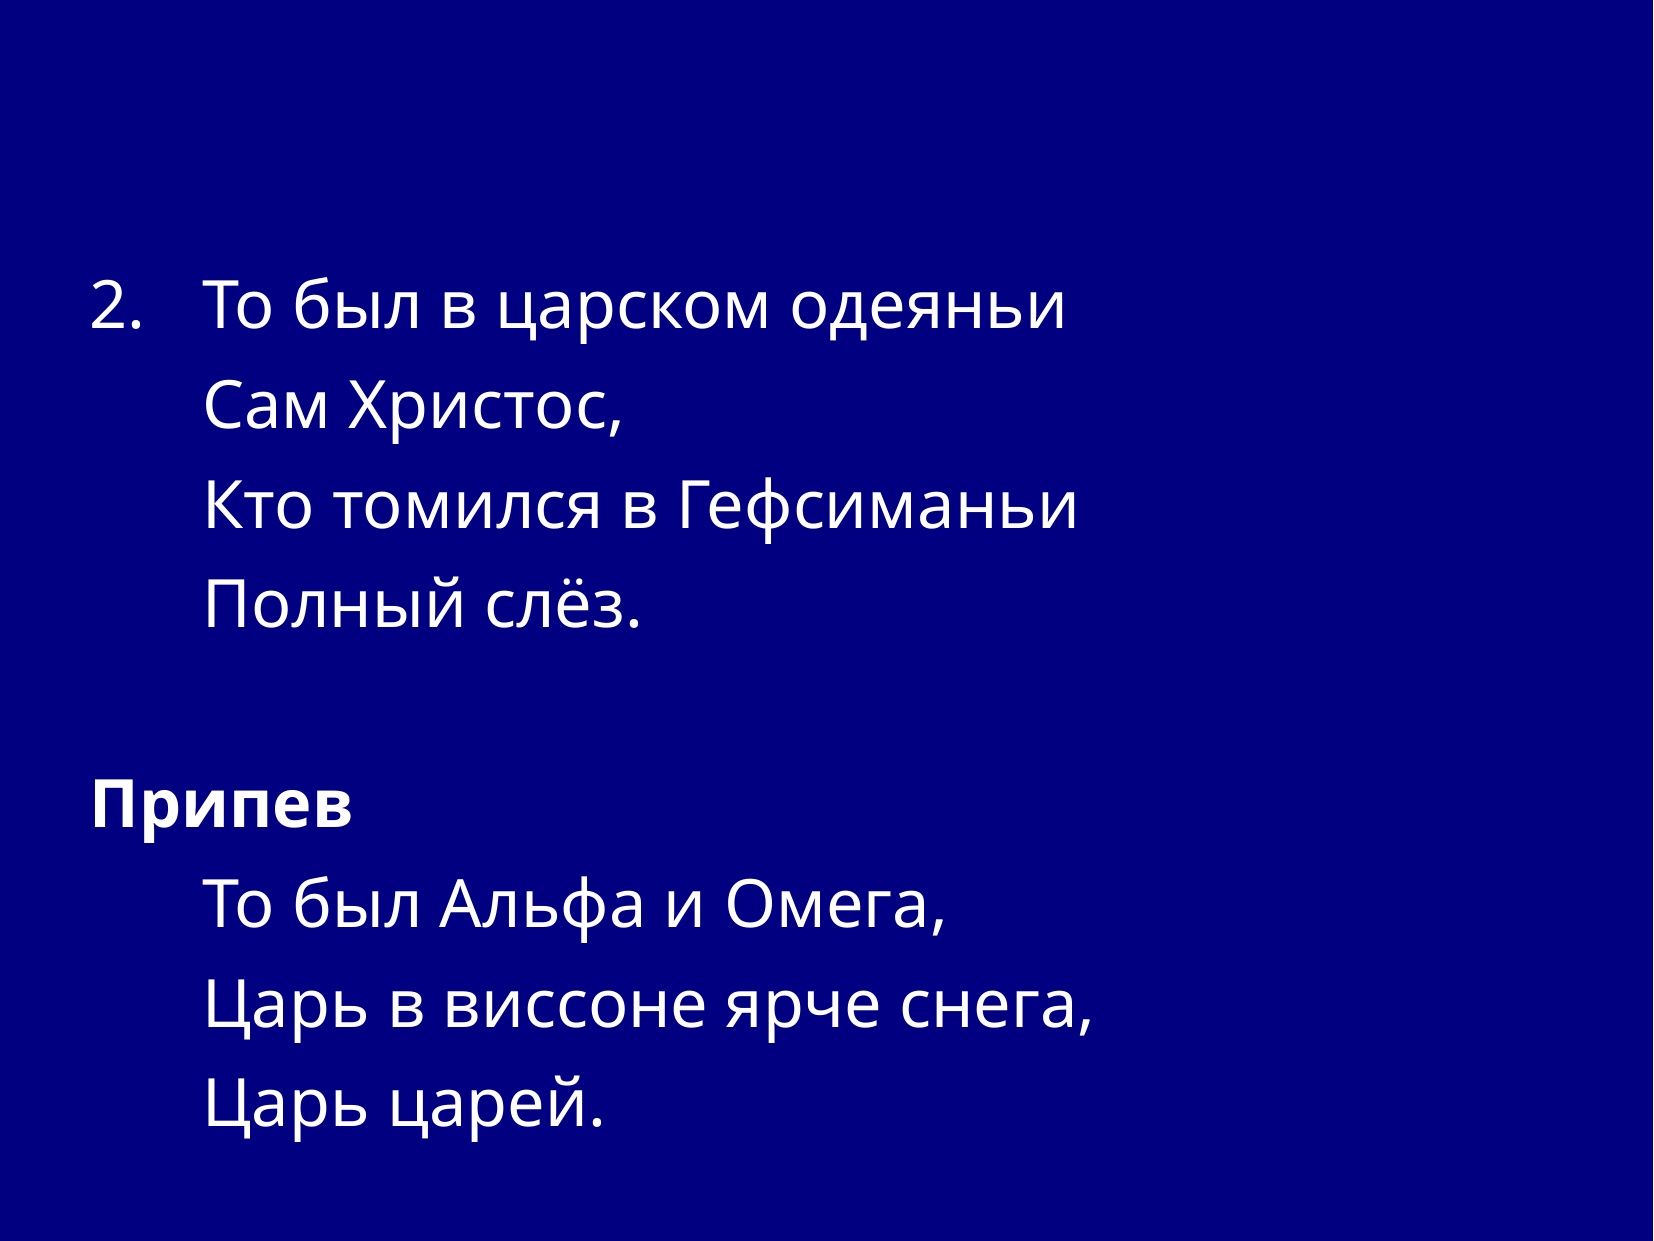

2.	То был в царском одеяньи
	Сам Христос,
	Кто томился в Гефсиманьи
	Полный слёз.
Припев
	То был Альфа и Омега,
	Царь в виссоне ярче снега,
	Царь царей.